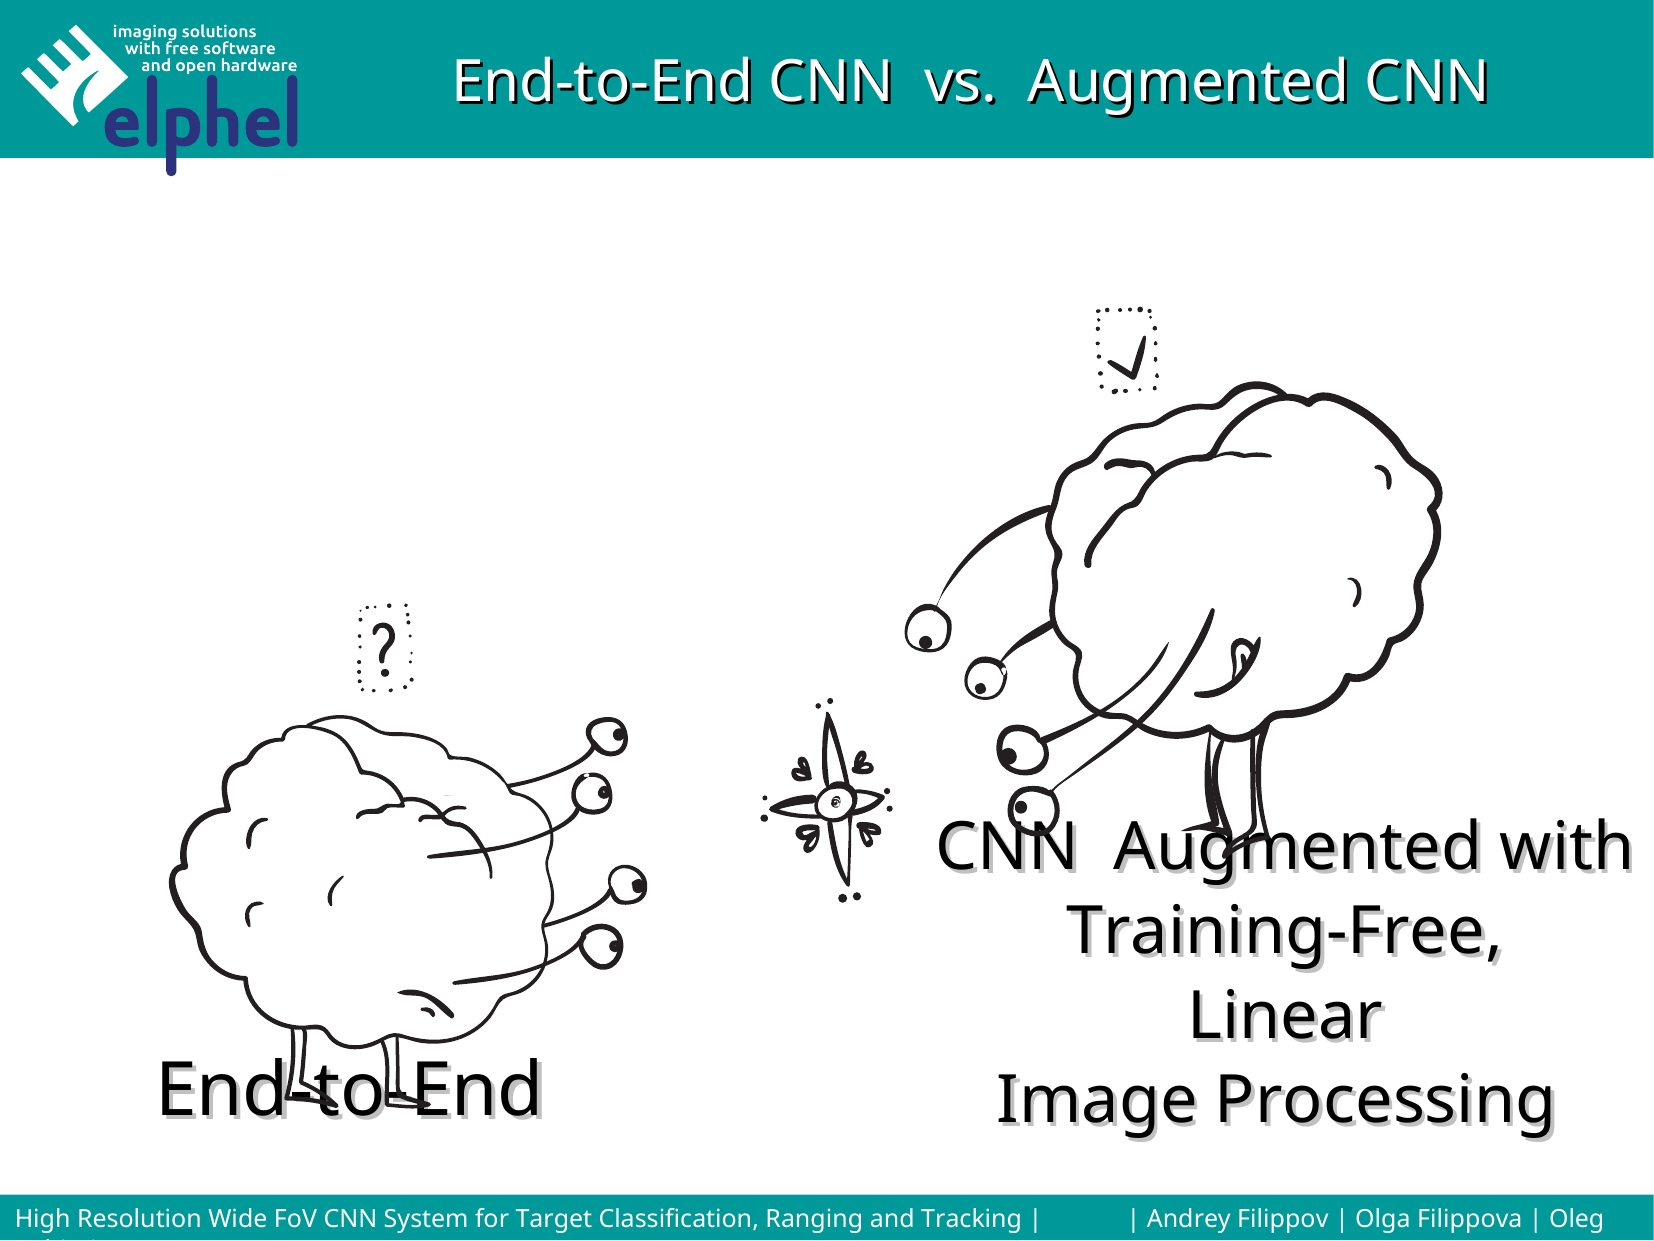

# End-to-End CNN vs. Augmented CNN
CNN Augmented with Training-Free,
Linear
Image Processing
End-to-End